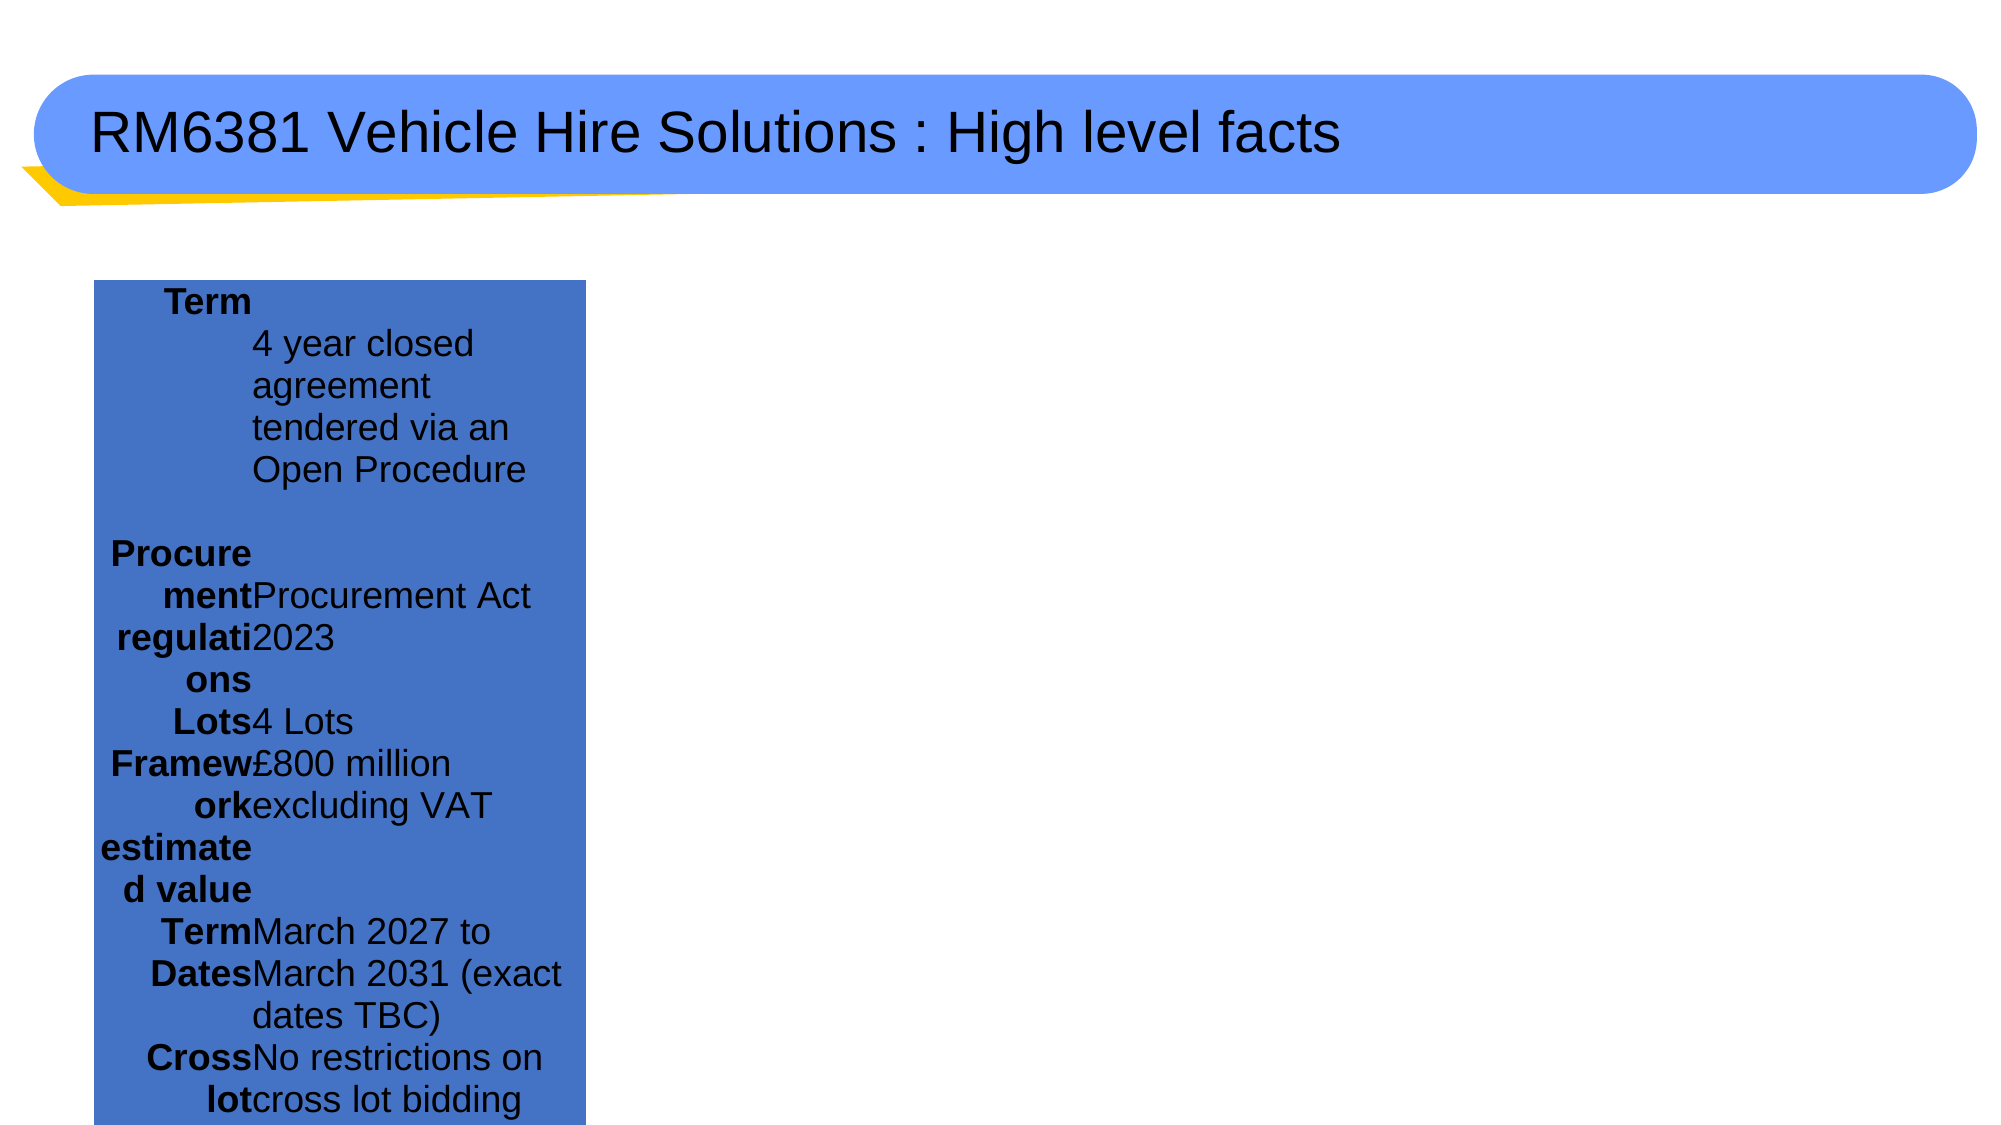

# RM6381 Vehicle Hire Solutions : High level facts
| Term | 4 year closed agreement tendered via an Open Procedure |
| --- | --- |
| Procurement regulations | Procurement Act 2023 |
| Lots | 4 Lots |
| Framework estimated value | £800 million excluding VAT |
| Term Dates | March 2027 to March 2031 (exact dates TBC) |
| Cross lot bidding restrictions | No restrictions on cross lot bidding |